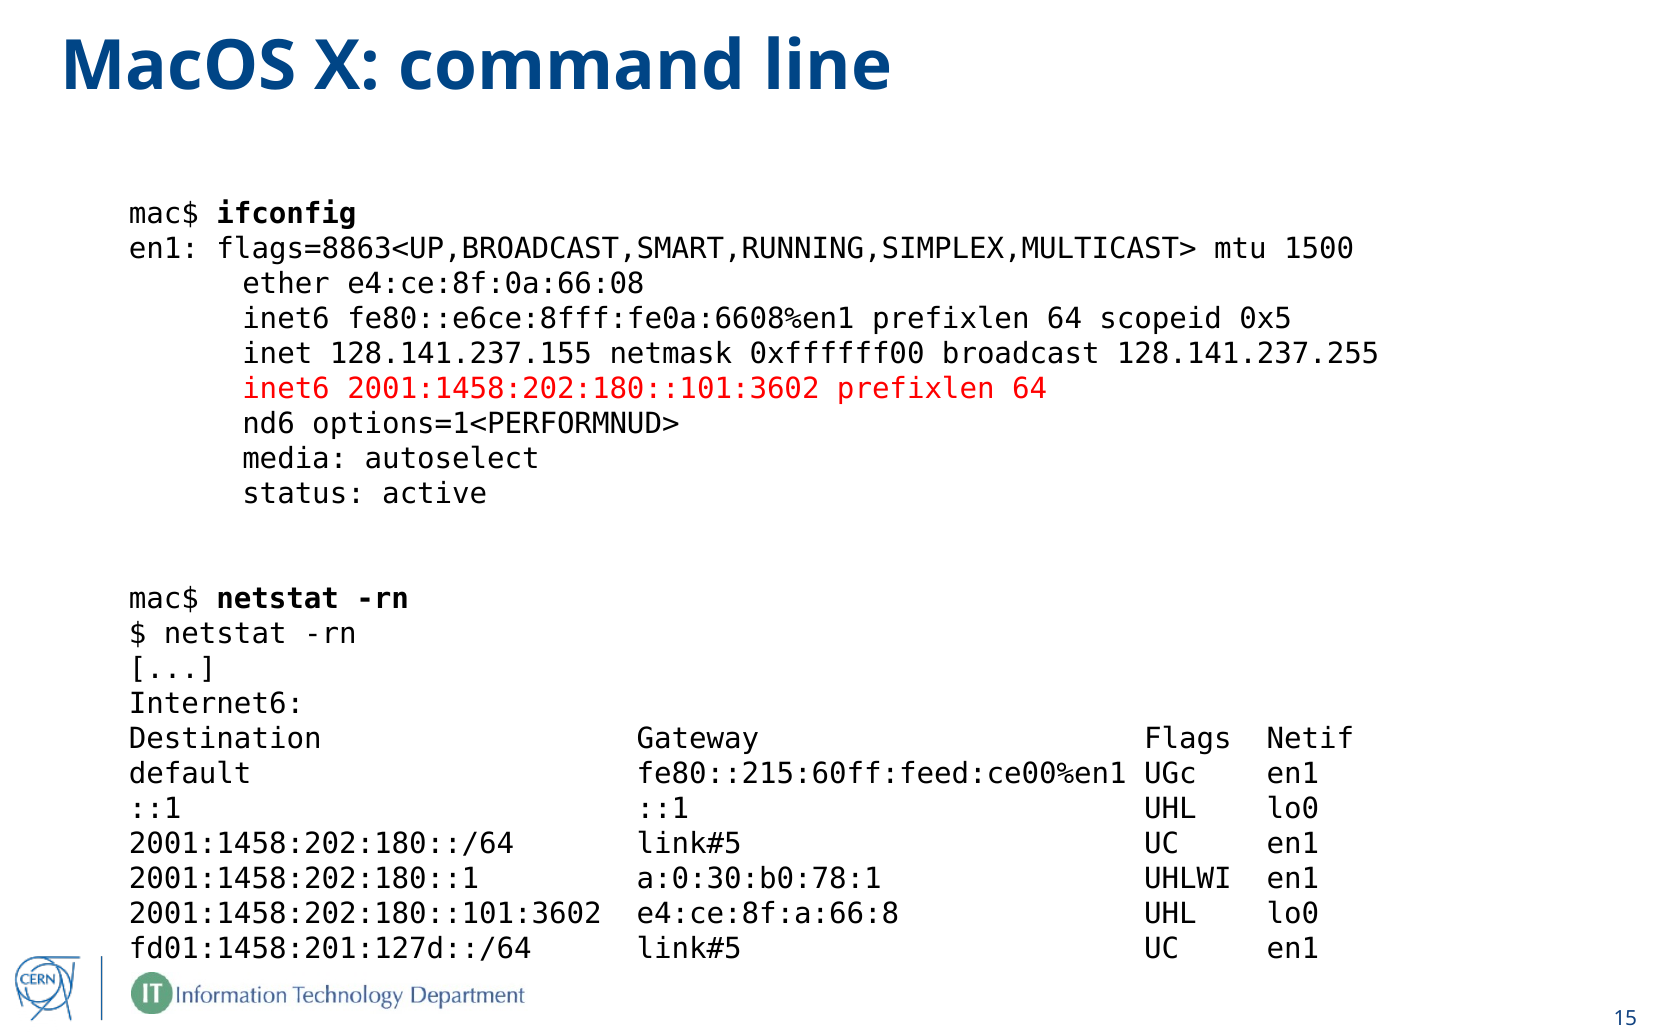

# MacOS X: command line
mac$ ifconfig
en1: flags=8863<UP,BROADCAST,SMART,RUNNING,SIMPLEX,MULTICAST> mtu 1500
	ether e4:ce:8f:0a:66:08
	inet6 fe80::e6ce:8fff:fe0a:6608%en1 prefixlen 64 scopeid 0x5
	inet 128.141.237.155 netmask 0xffffff00 broadcast 128.141.237.255
	inet6 2001:1458:202:180::101:3602 prefixlen 64
	nd6 options=1<PERFORMNUD>
	media: autoselect
	status: active
mac$ netstat -rn
$ netstat -rn
[...]
Internet6:
Destination Gateway Flags Netif
default fe80::215:60ff:feed:ce00%en1 UGc en1
::1 ::1 UHL lo0
2001:1458:202:180::/64 link#5 UC en1
2001:1458:202:180::1 a:0:30:b0:78:1 UHLWI en1
2001:1458:202:180::101:3602 e4:ce:8f:a:66:8 UHL lo0
fd01:1458:201:127d::/64 link#5 UC en1